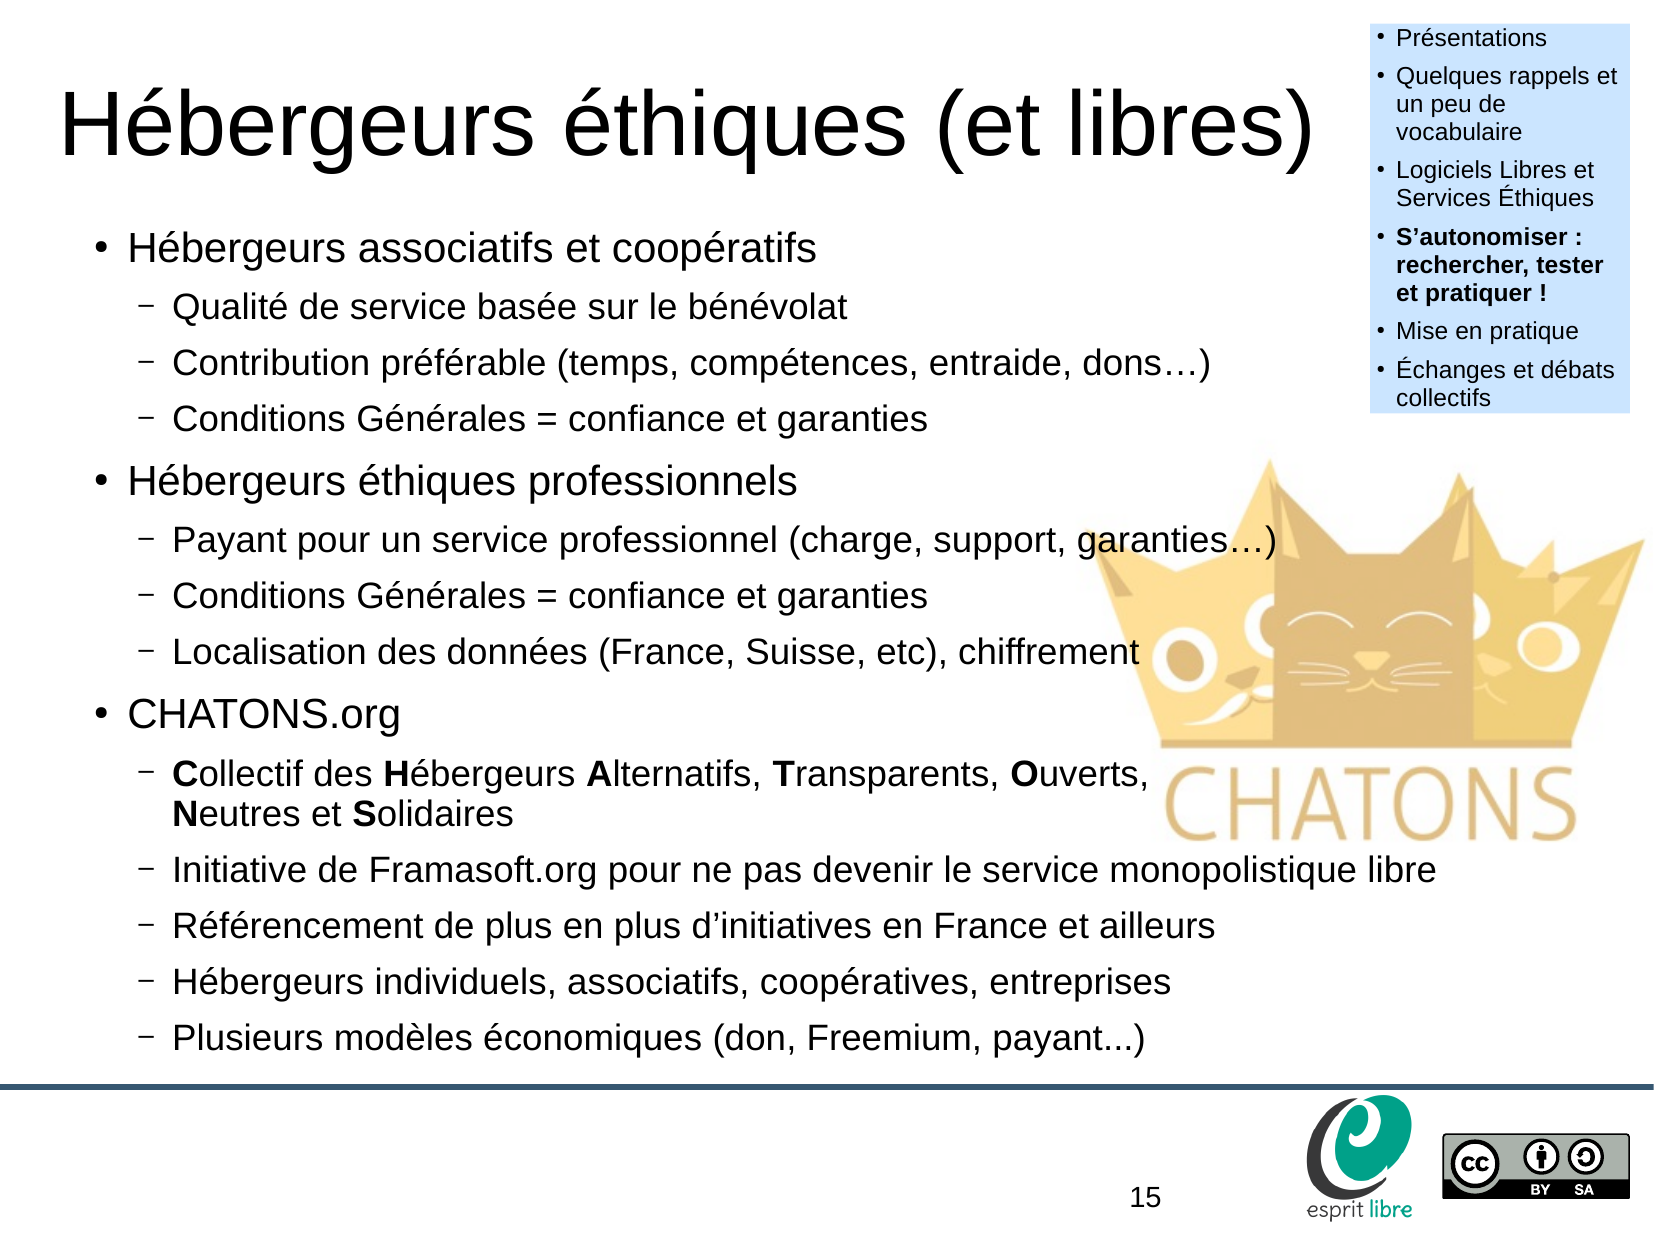

# Hébergeurs éthiques (et libres)
Présentations
Quelques rappels et un peu de vocabulaire
Logiciels Libres et Services Éthiques
S’autonomiser : rechercher, tester et pratiquer !
Mise en pratique
Échanges et débats collectifs
Hébergeurs associatifs et coopératifs
Qualité de service basée sur le bénévolat
Contribution préférable (temps, compétences, entraide, dons…)
Conditions Générales = confiance et garanties
Hébergeurs éthiques professionnels
Payant pour un service professionnel (charge, support, garanties…)
Conditions Générales = confiance et garanties
Localisation des données (France, Suisse, etc), chiffrement
CHATONS.org
Collectif des Hébergeurs Alternatifs, Transparents, Ouverts,
Neutres et Solidaires
Initiative de Framasoft.org pour ne pas devenir le service monopolistique libre
Référencement de plus en plus d’initiatives en France et ailleurs
Hébergeurs individuels, associatifs, coopératives, entreprises
Plusieurs modèles économiques (don, Freemium, payant...)